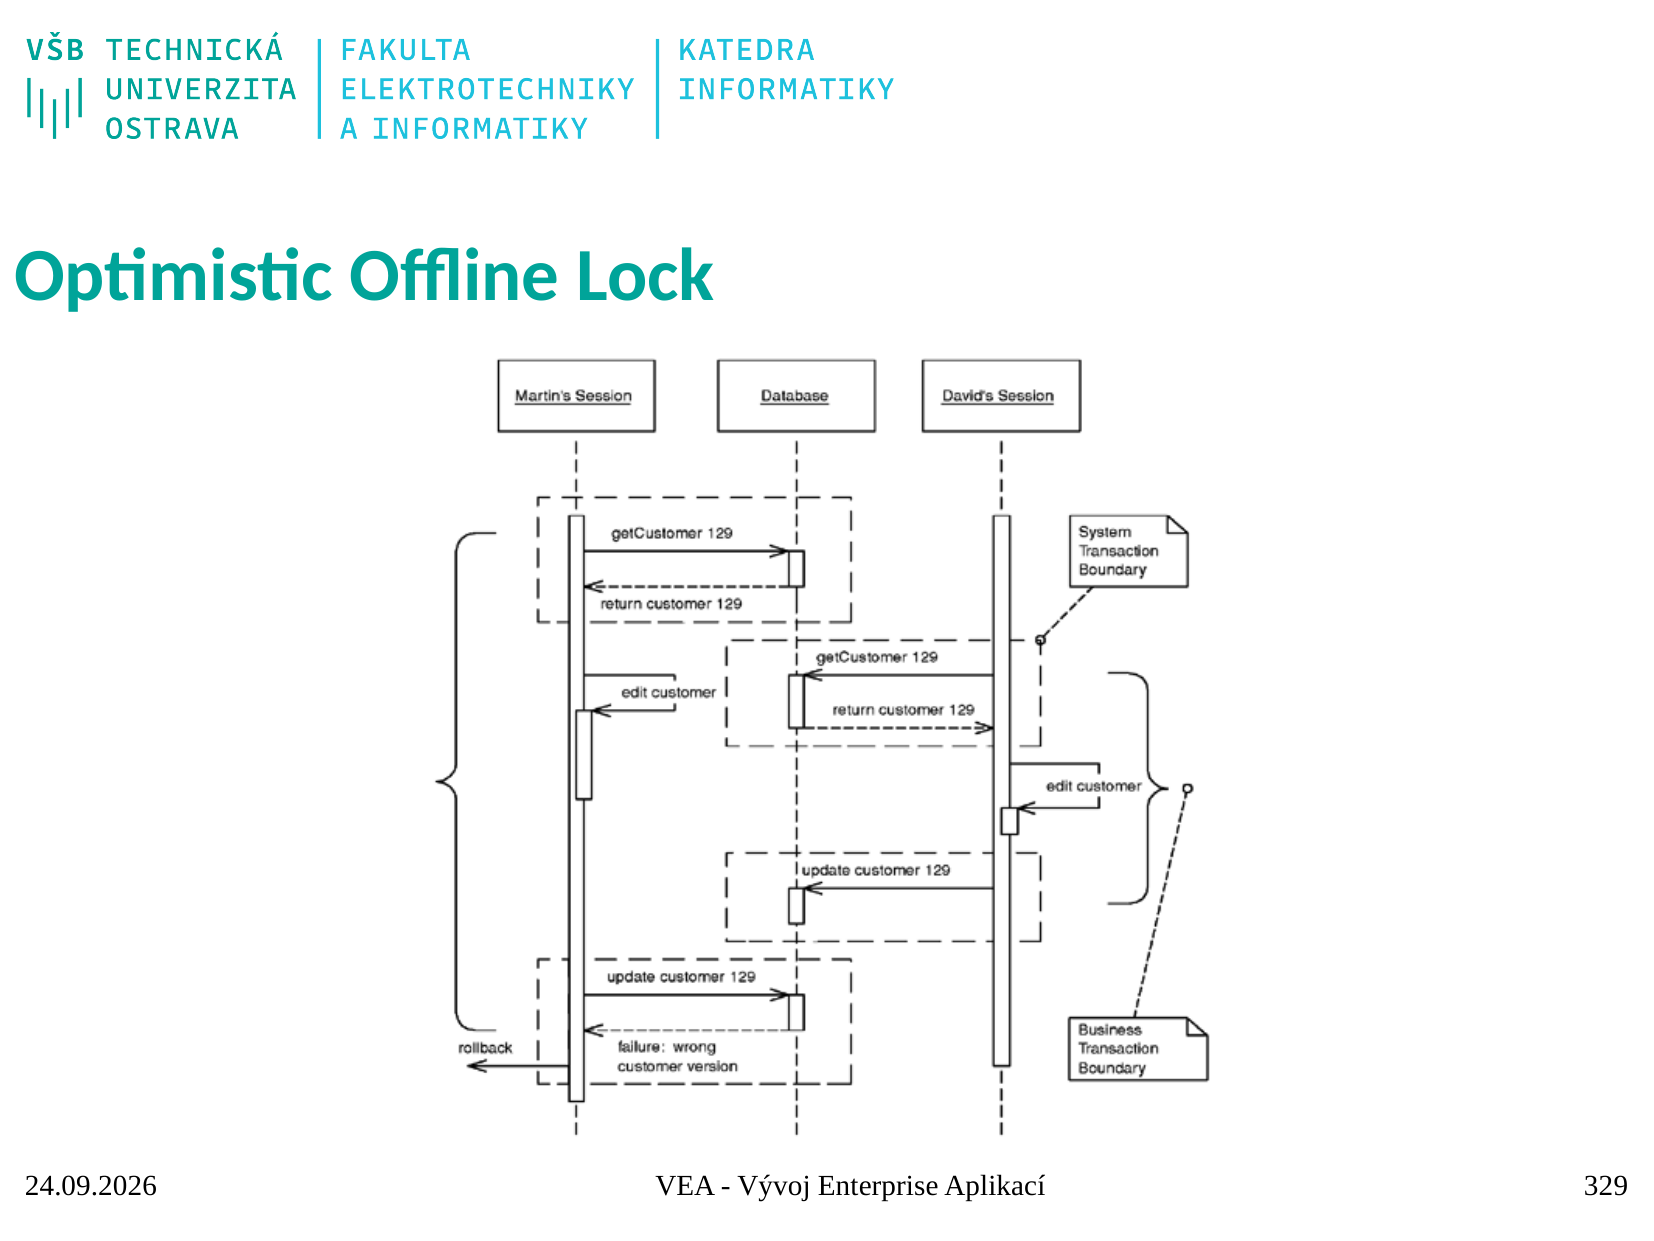

# Optimistic Offline Lock
VEA - Vývoj Enterprise Aplikací
329